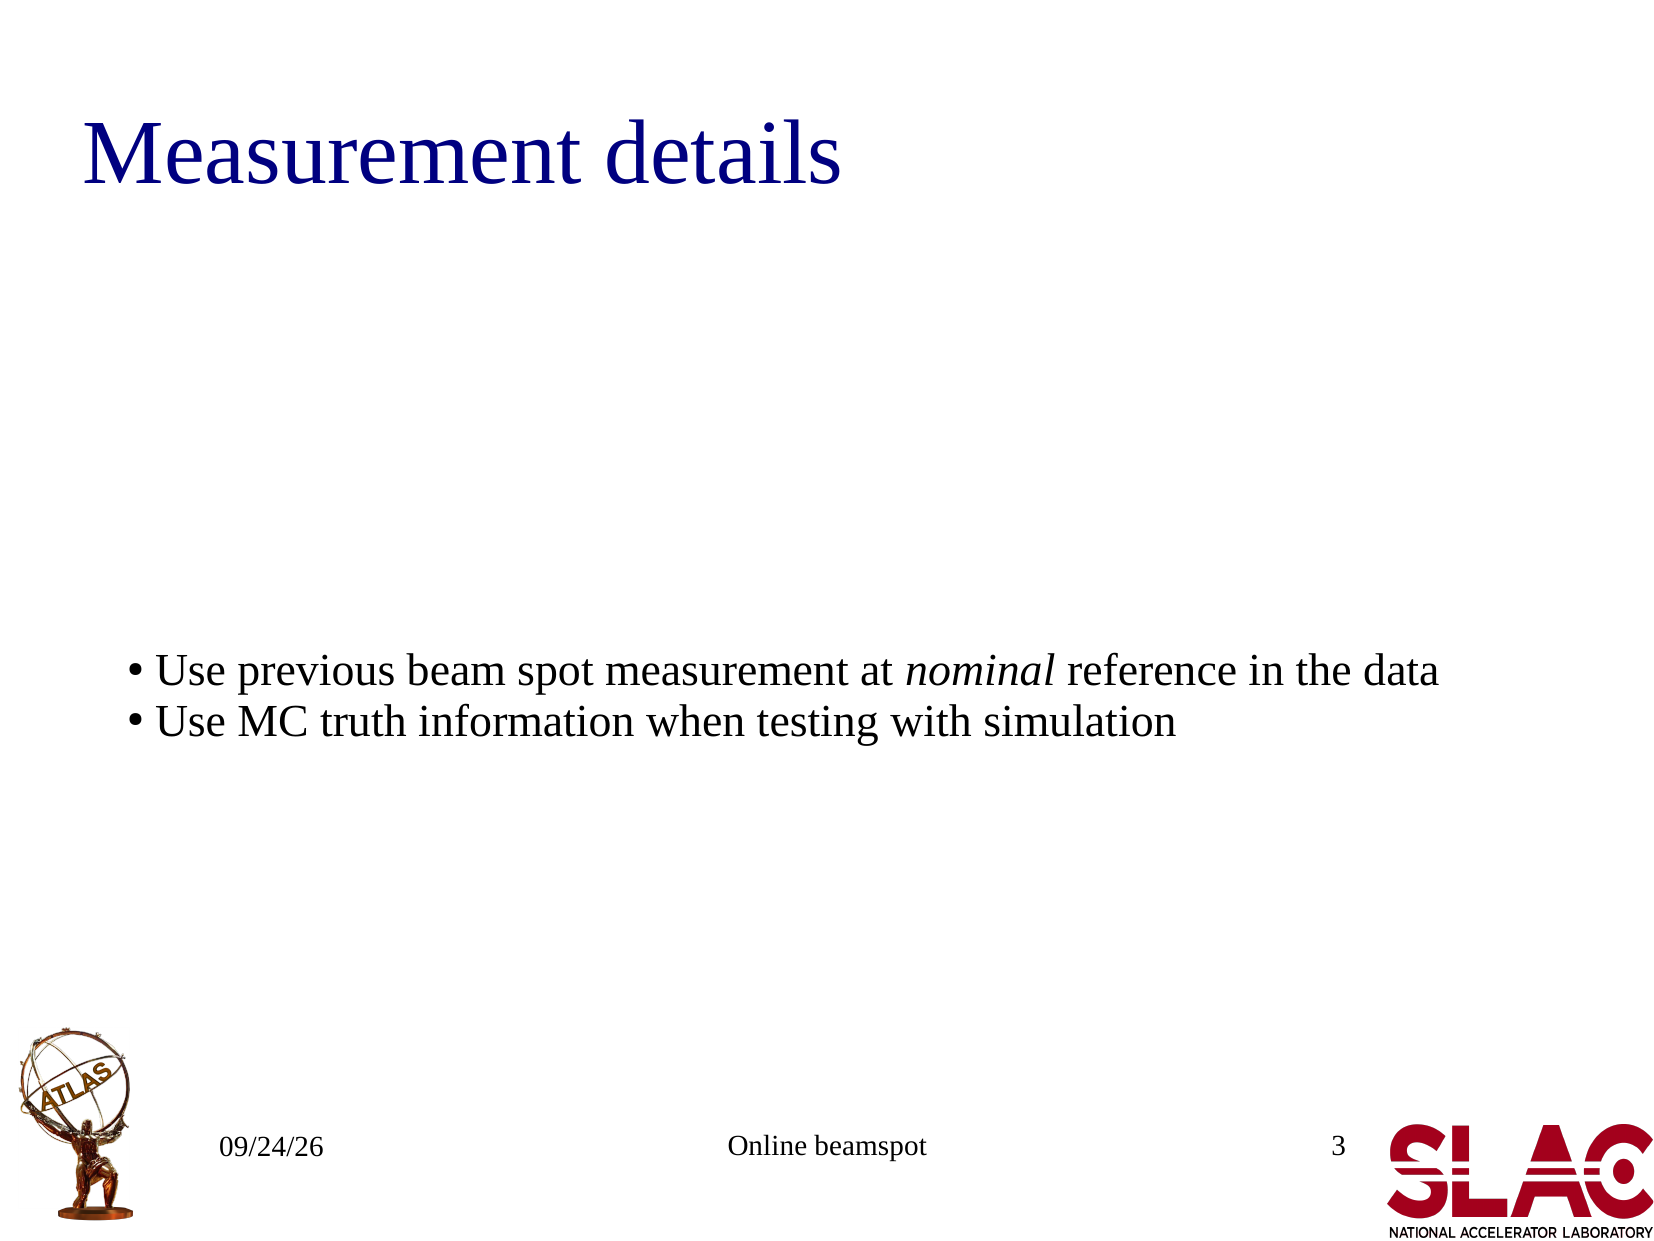

# Measurement details
 Use previous beam spot measurement at nominal reference in the data
 Use MC truth information when testing with simulation
Online beamspot
3